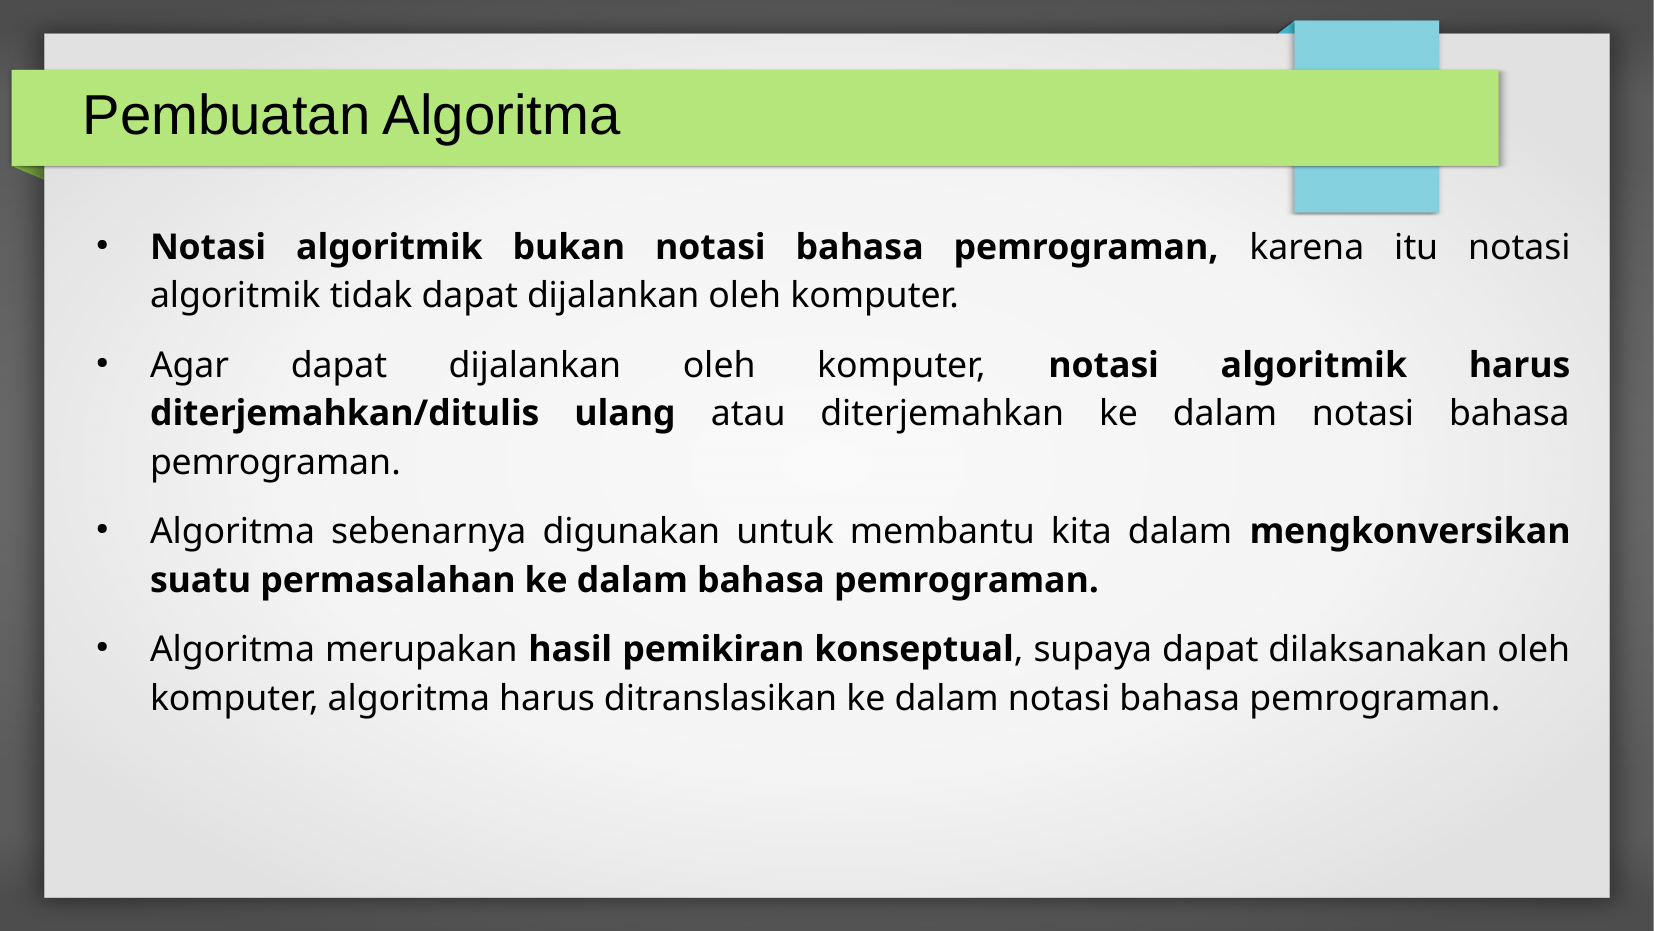

# Pembuatan Algoritma
Notasi algoritmik bukan notasi bahasa pemrograman, karena itu notasi algoritmik tidak dapat dijalankan oleh komputer.
Agar dapat dijalankan oleh komputer, notasi algoritmik harus diterjemahkan/ditulis ulang atau diterjemahkan ke dalam notasi bahasa pemrograman.
Algoritma sebenarnya digunakan untuk membantu kita dalam mengkonversikan suatu permasalahan ke dalam bahasa pemrograman.
Algoritma merupakan hasil pemikiran konseptual, supaya dapat dilaksanakan oleh komputer, algoritma harus ditranslasikan ke dalam notasi bahasa pemrograman.